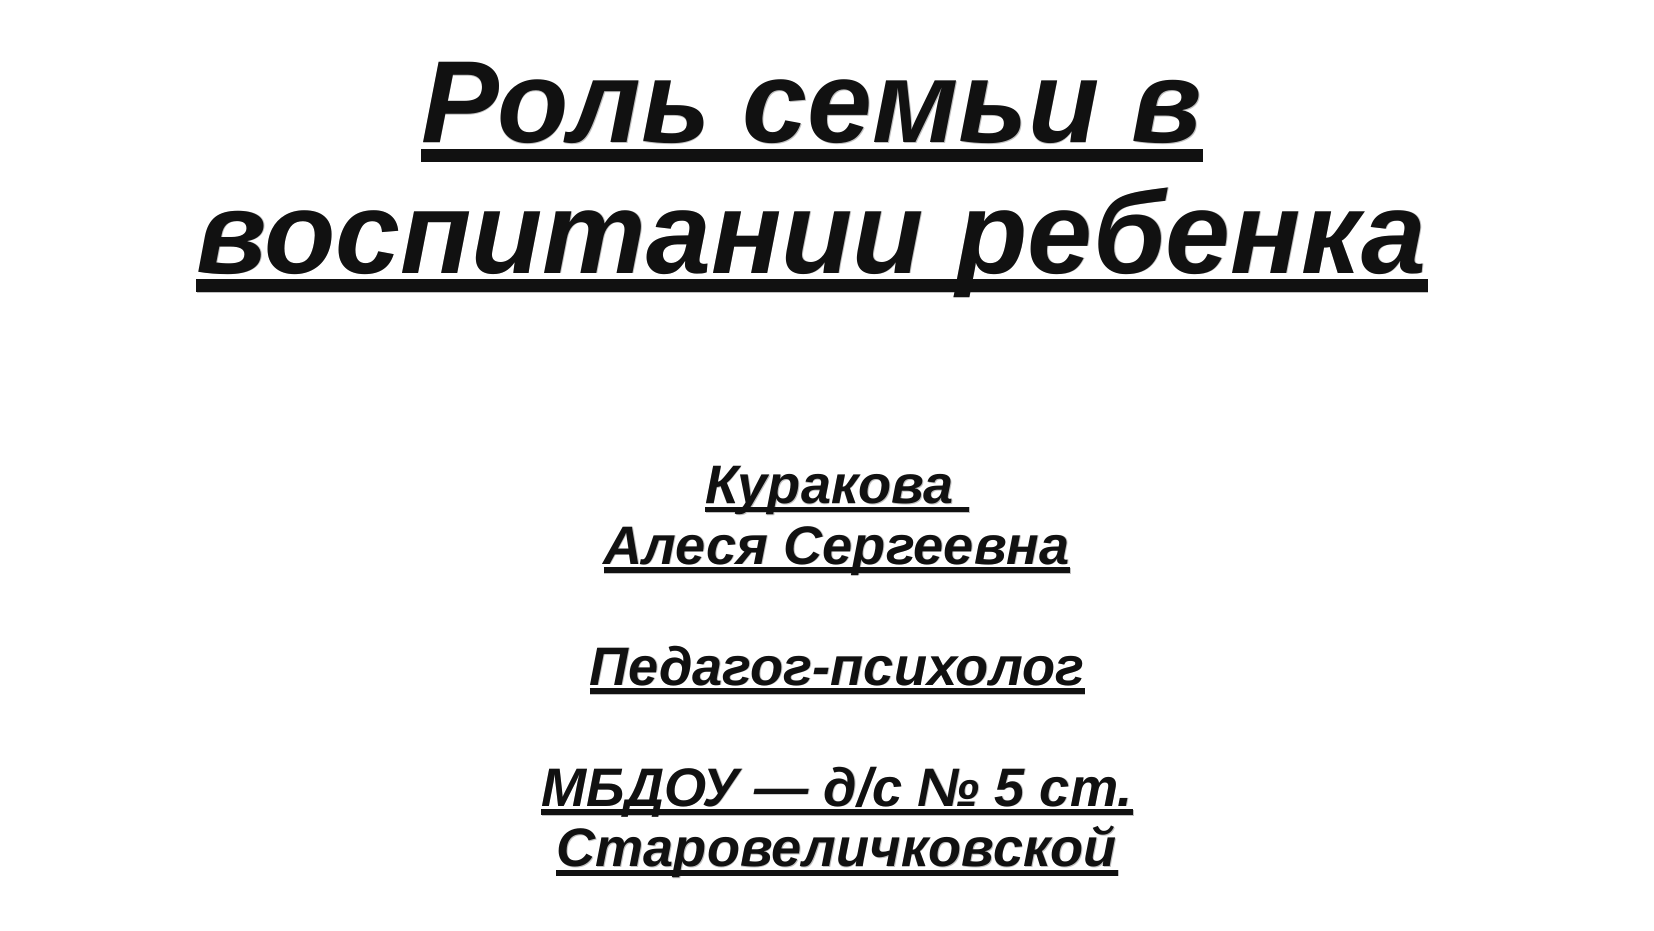

Роль семьи в воспитании ребенка
Куракова
Алеся Сергеевна
Педагог-психолог
МБДОУ — д/с № 5 ст. Старовеличковской